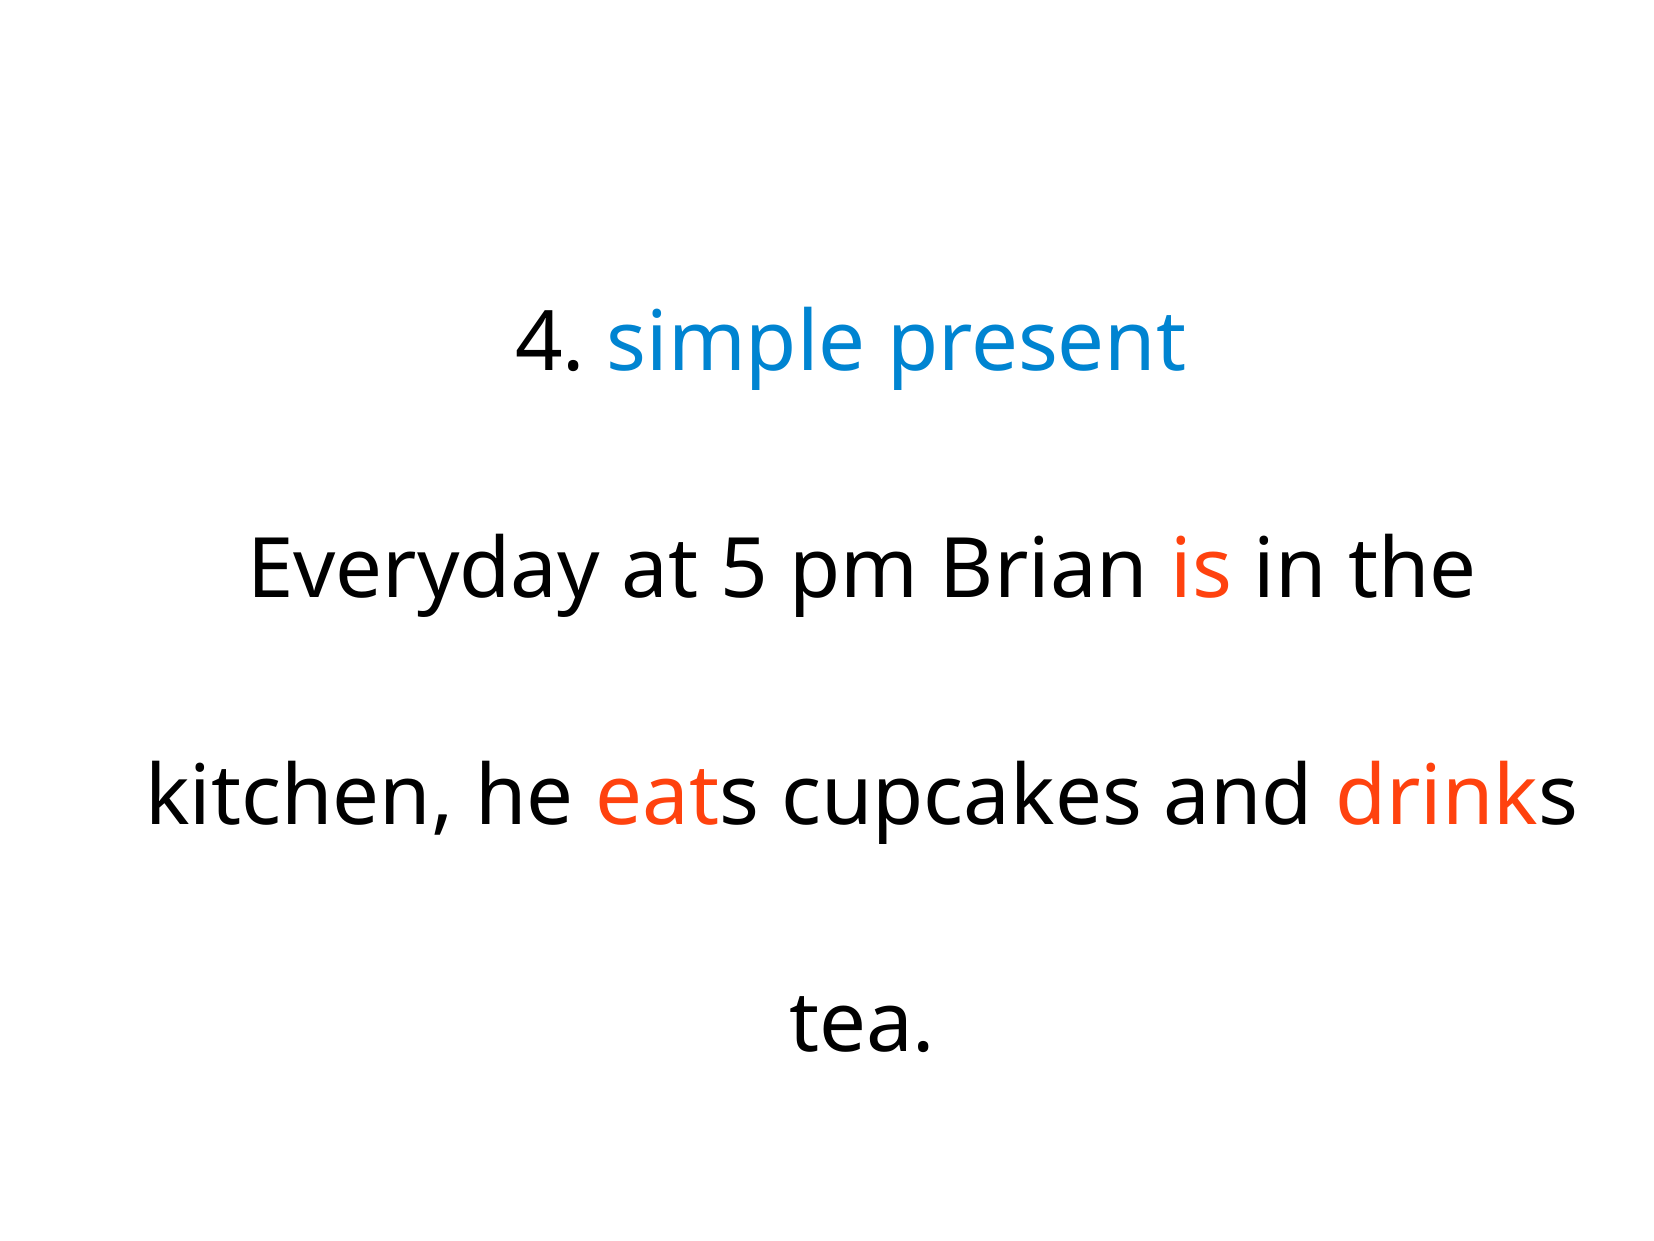

4. simple present
Everyday at 5 pm Brian is in the kitchen, he eats cupcakes and drinks tea.